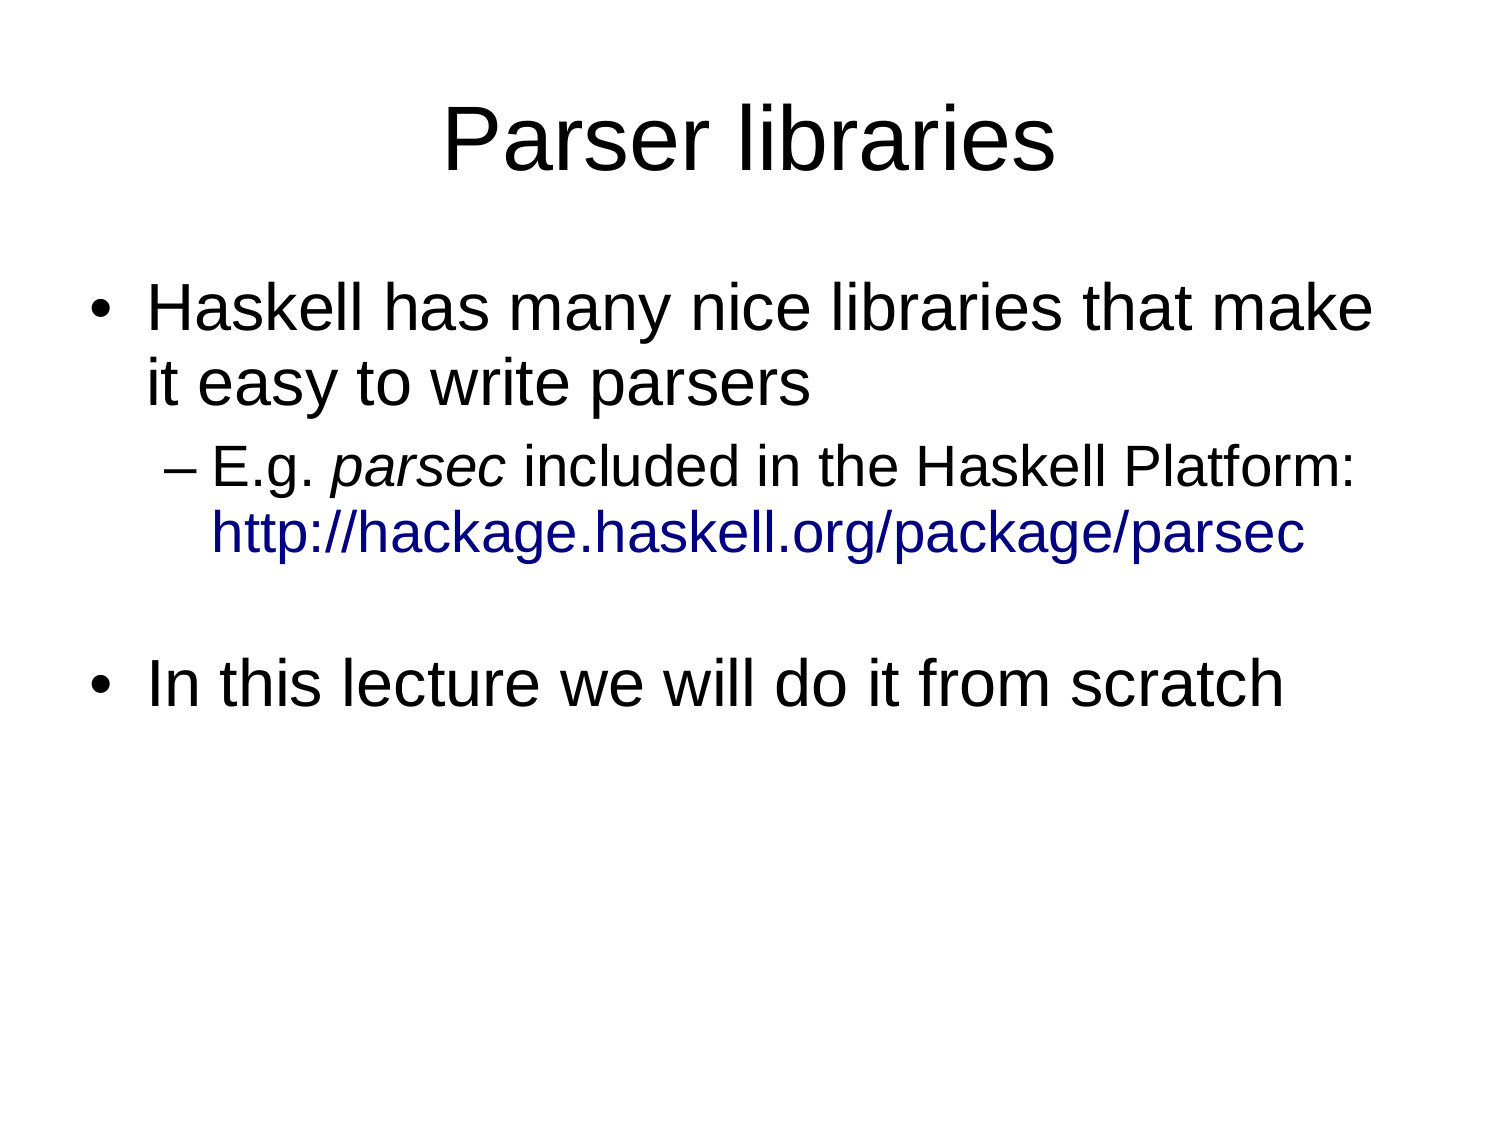

# Parser libraries
Haskell has many nice libraries that make it easy to write parsers
E.g. parsec included in the Haskell Platform:
http://hackage.haskell.org/package/parsec
In this lecture we will do it from scratch